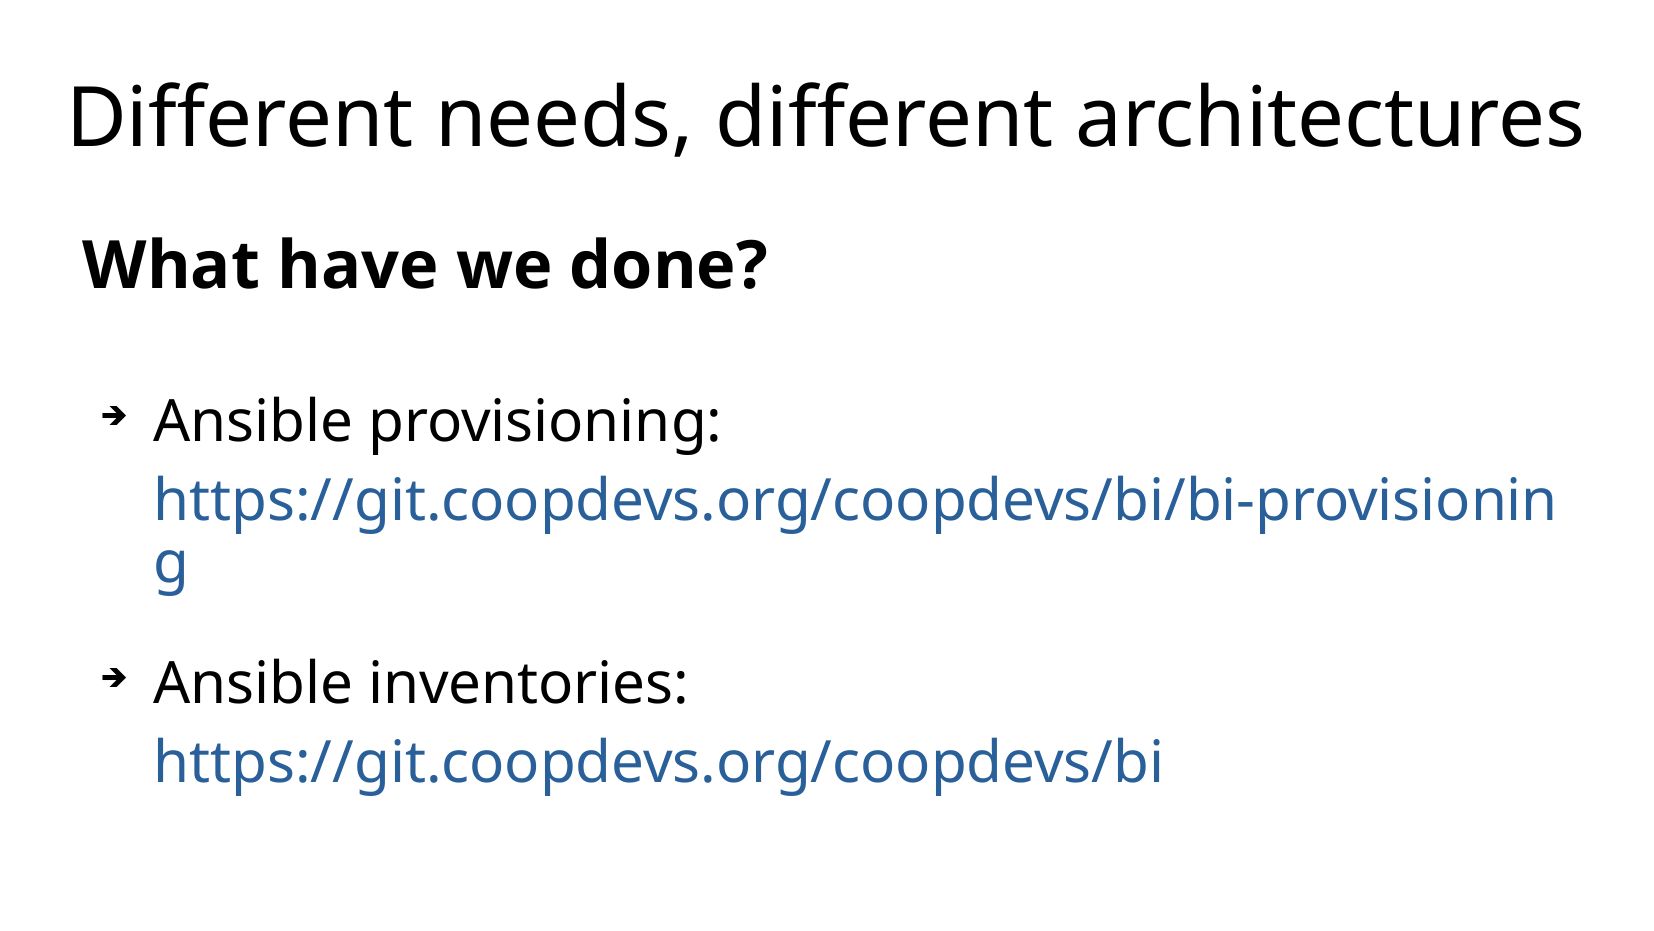

# Different needs, different architectures
What have we done?
Ansible provisioning:
https://git.coopdevs.org/coopdevs/bi/bi-provisioning
Ansible inventories:
https://git.coopdevs.org/coopdevs/bi